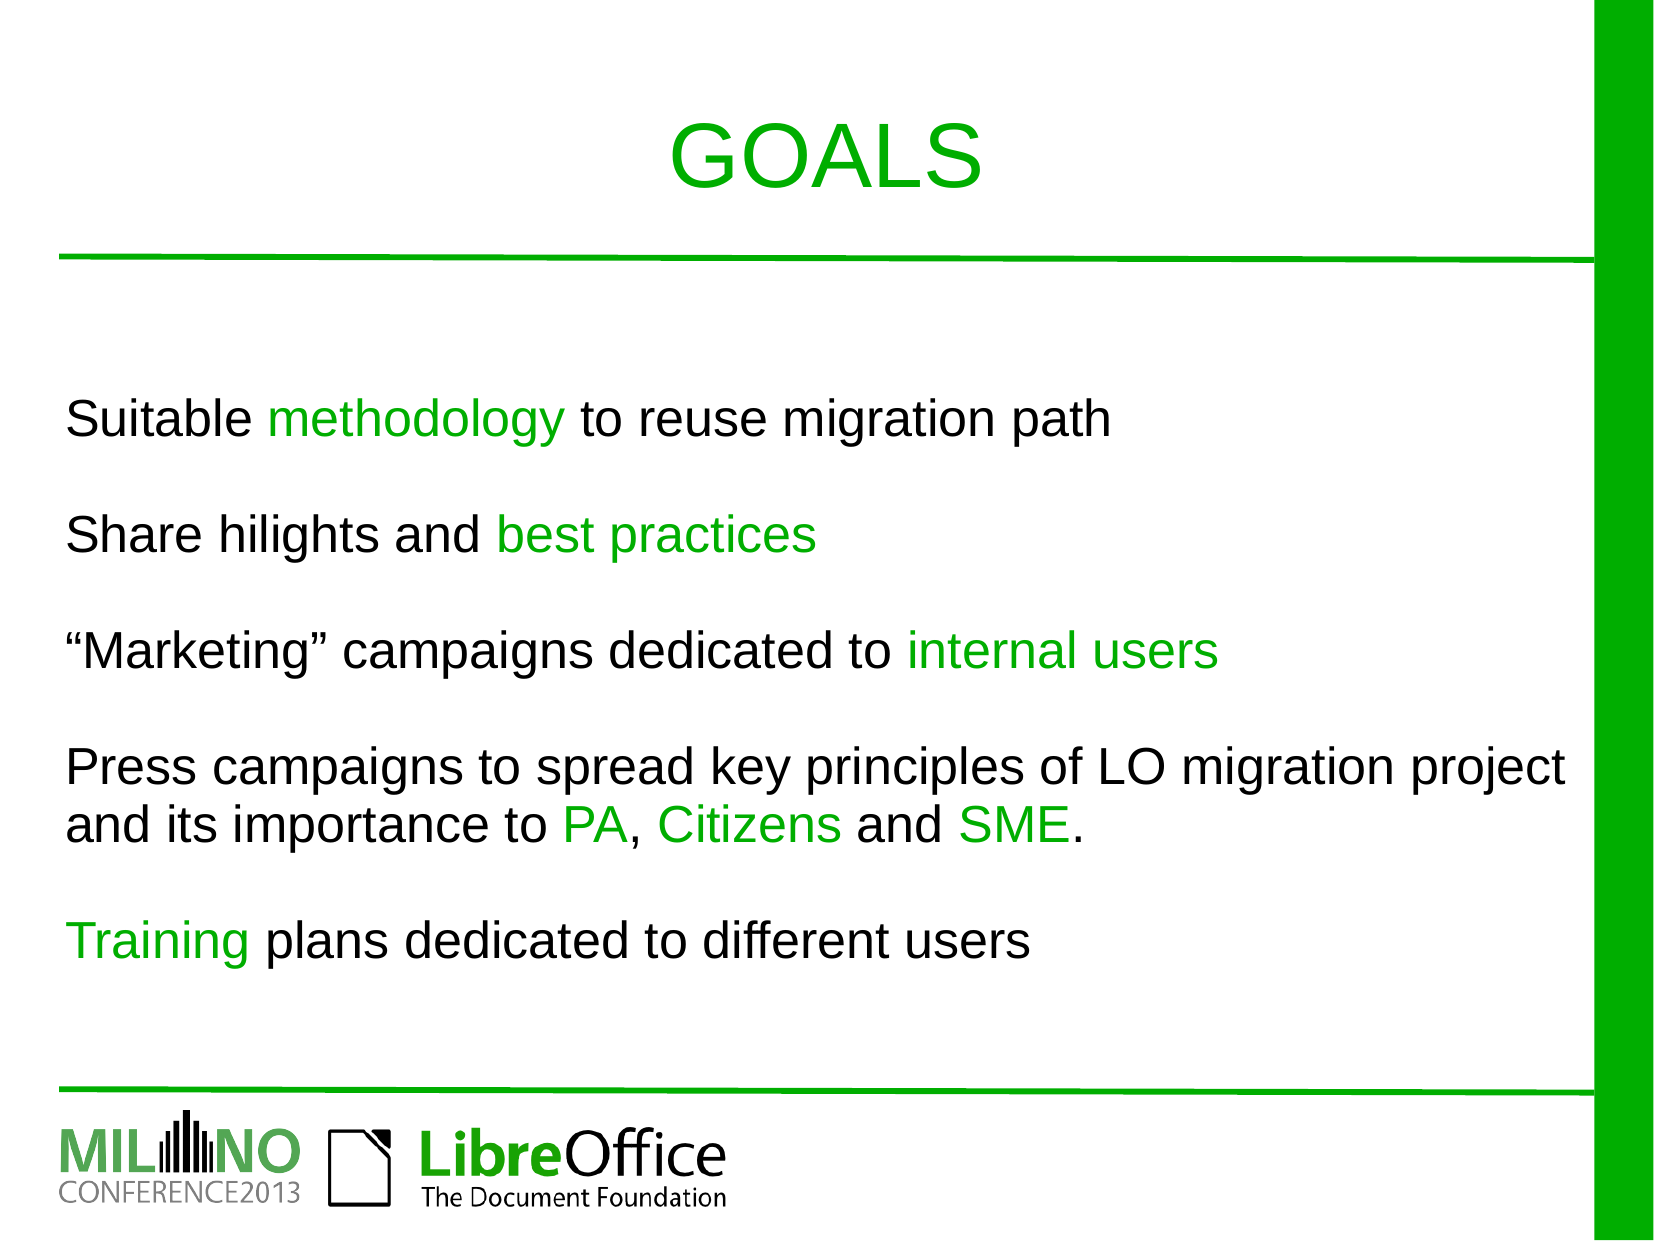

GOALS
# Suitable methodology to reuse migration path
Share hilights and best practices
“Marketing” campaigns dedicated to internal users
Press campaigns to spread key principles of LO migration project and its importance to PA, Citizens and SME.
Training plans dedicated to different users